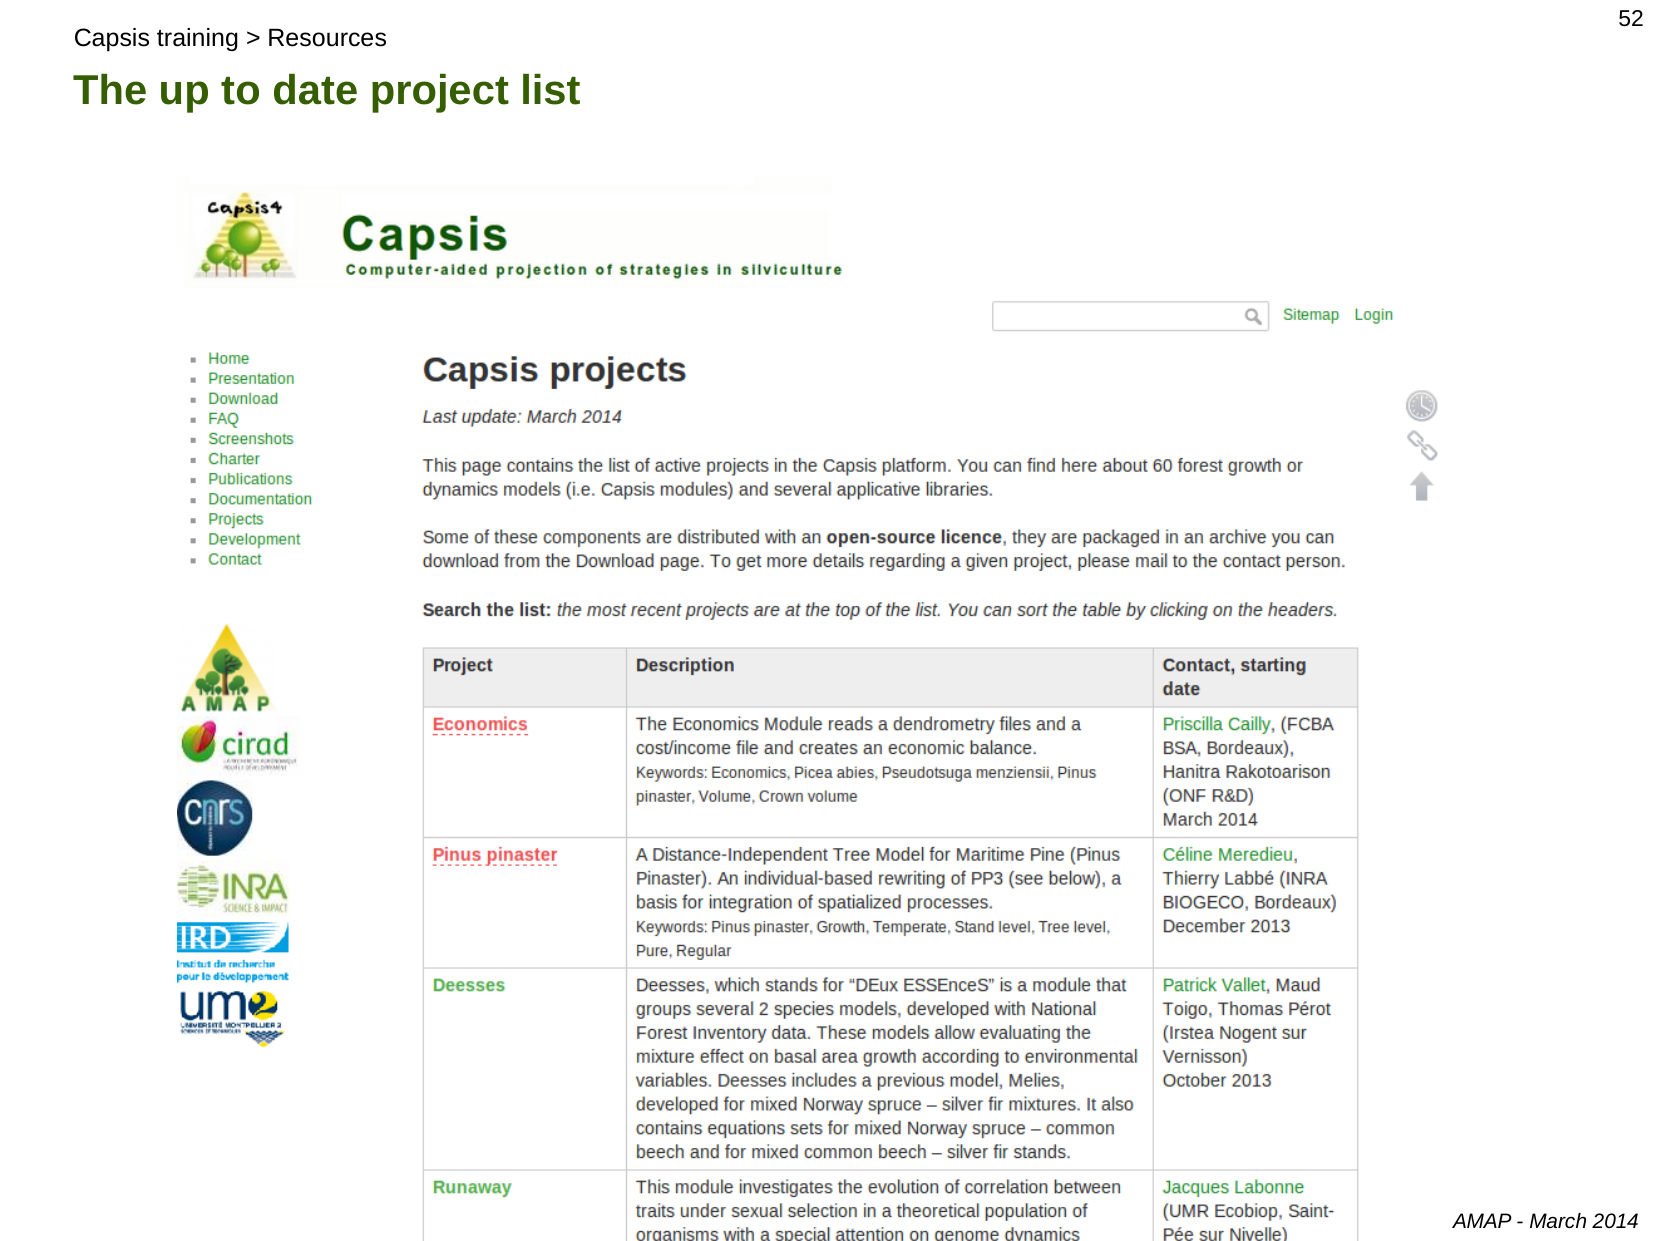

52
Capsis training > Resources
The up to date project list
The Capsis training - F. de Coligny - INRA AMAP - March 2014